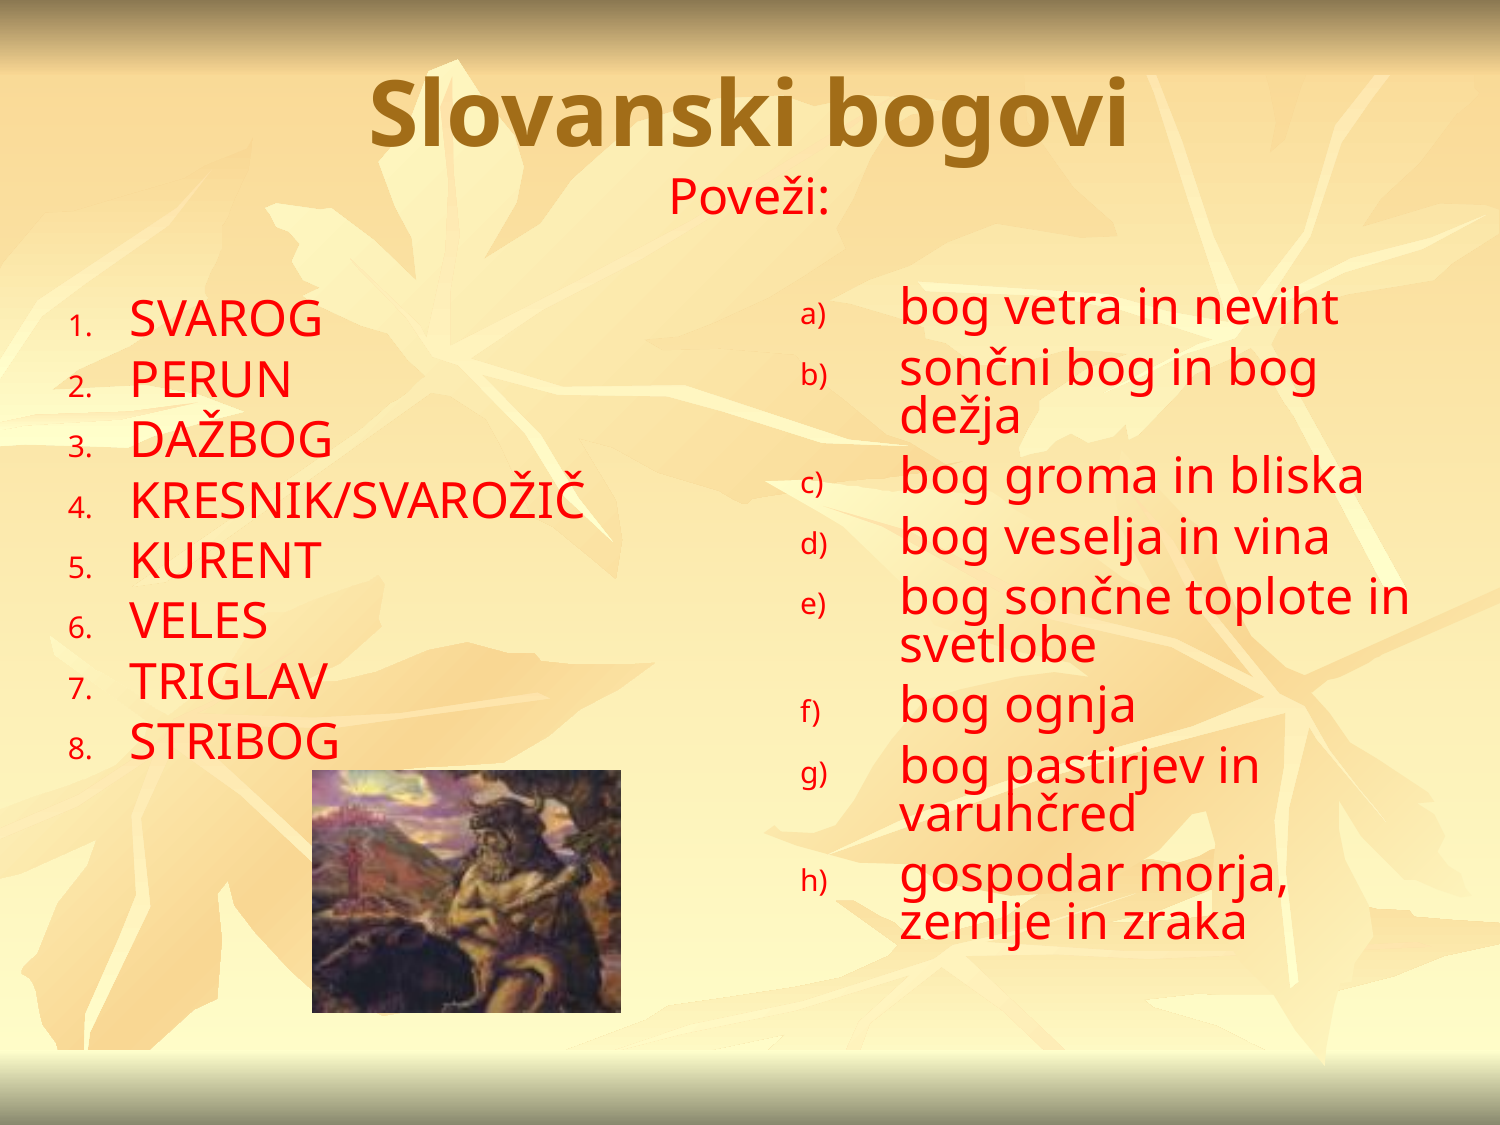

# Slovanski bogovi Poveži:
bog vetra in neviht
sončni bog in bog dežja
bog groma in bliska
bog veselja in vina
bog sončne toplote in svetlobe
bog ognja
bog pastirjev in varuhčred
gospodar morja, zemlje in zraka
SVAROG
PERUN
DAŽBOG
KRESNIK/SVAROŽIČ
KURENT
VELES
TRIGLAV
STRIBOG